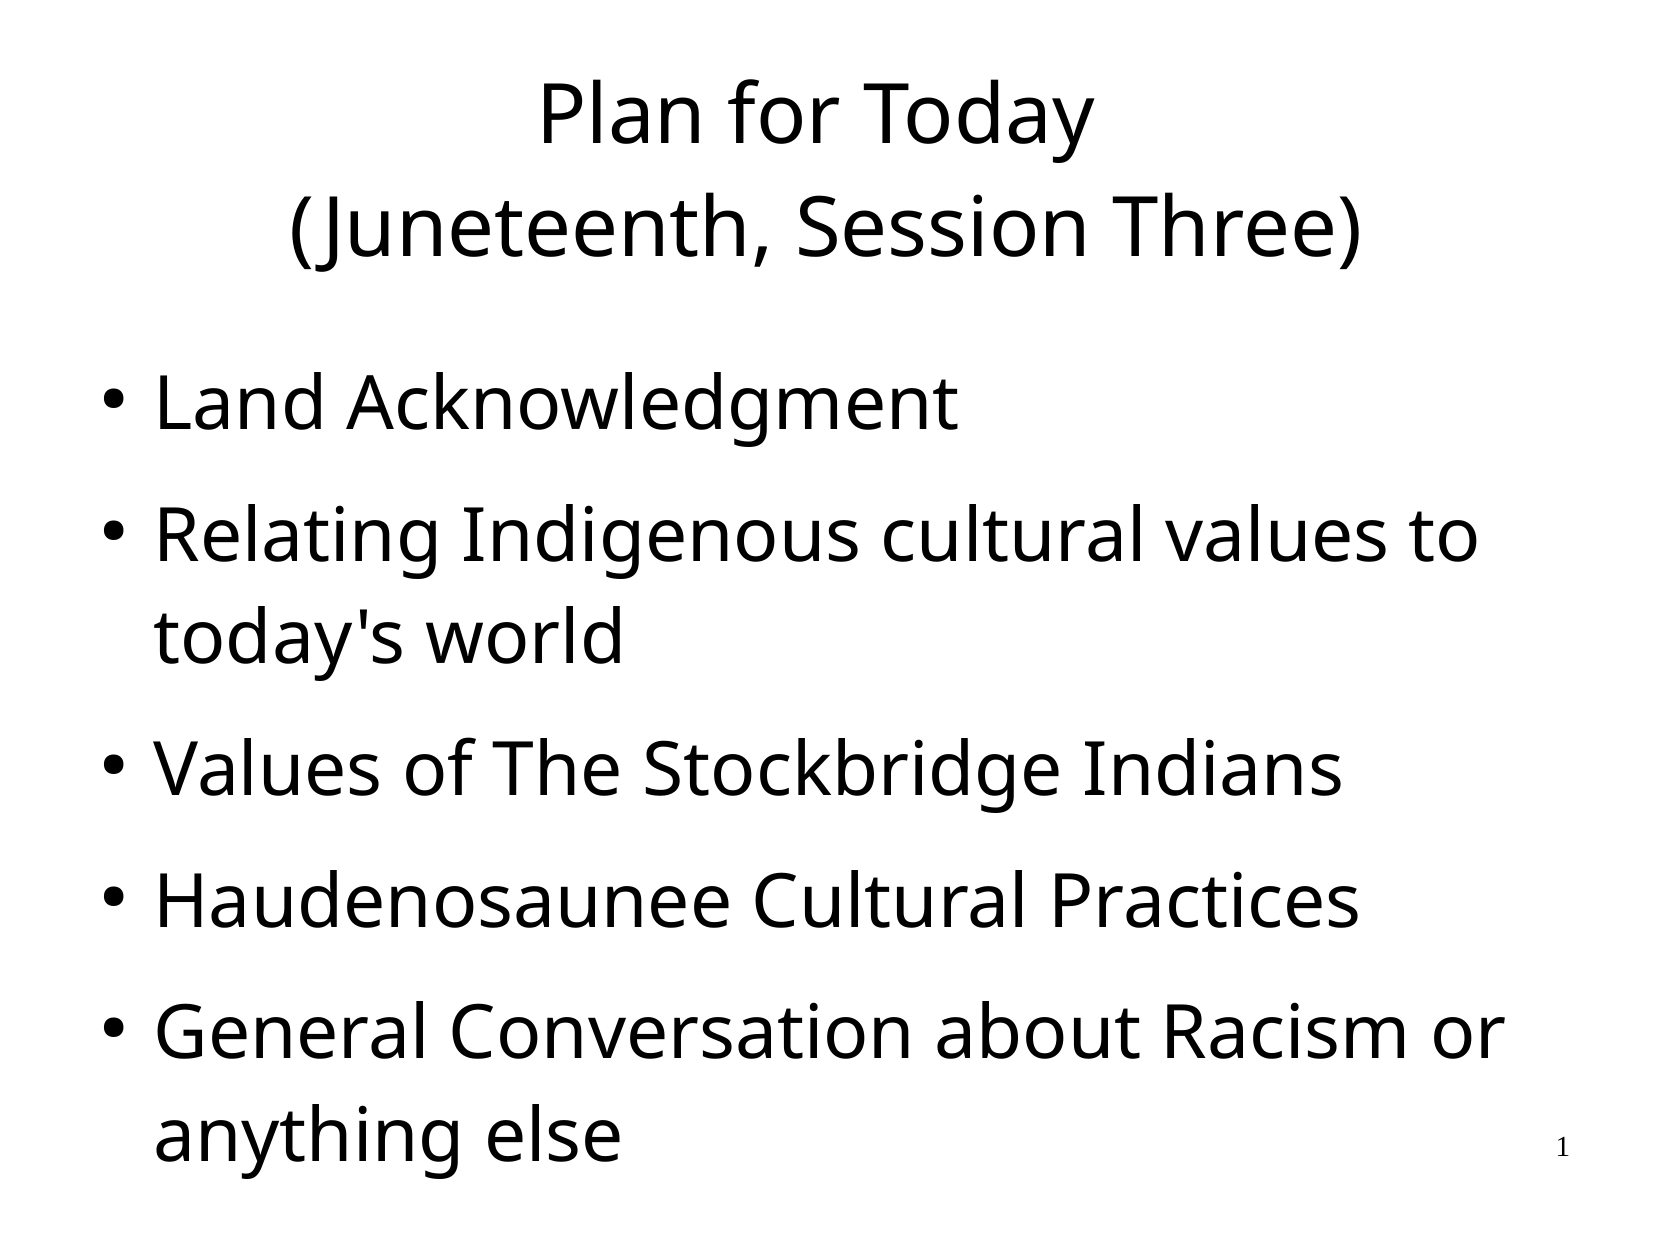

# Plan for Today (Juneteenth, Session Three)
Land Acknowledgment
Relating Indigenous cultural values to today's world
Values of The Stockbridge Indians
Haudenosaunee Cultural Practices
General Conversation about Racism or anything else
1